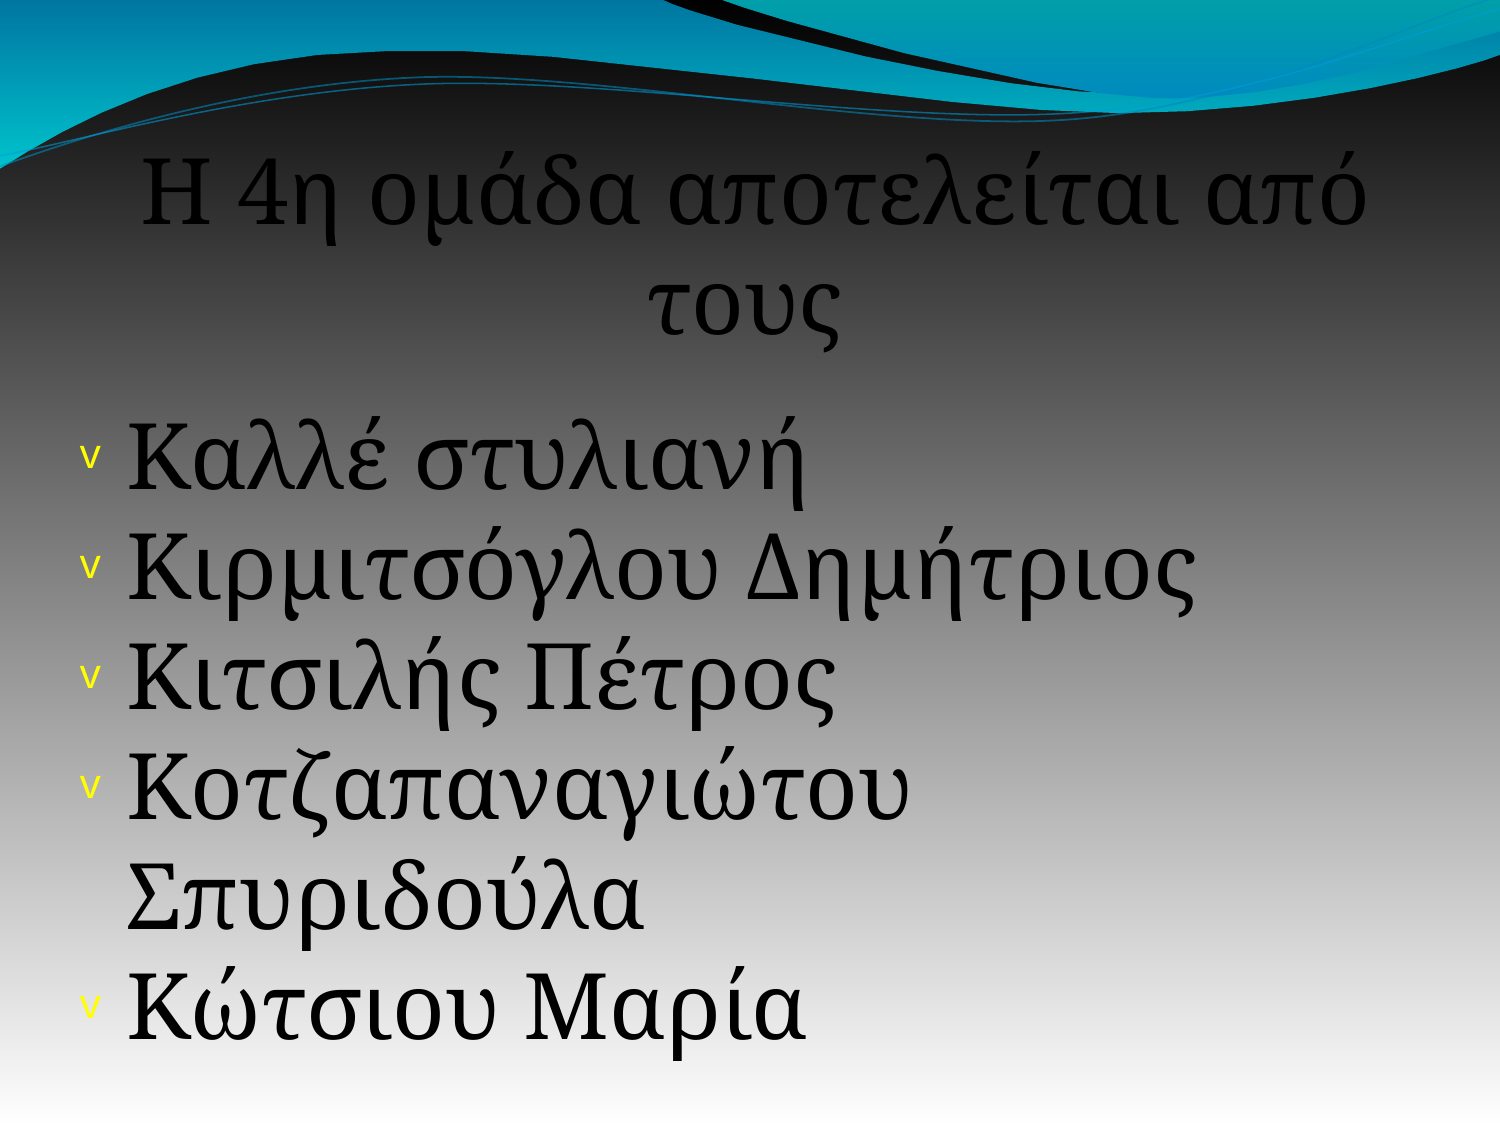

Η 4η ομάδα αποτελείται από τους
Καλλέ στυλιανή
Κιρμιτσόγλου Δημήτριος
Κιτσιλής Πέτρος
Κοτζαπαναγιώτου Σπυριδούλα
Κώτσιου Μαρία